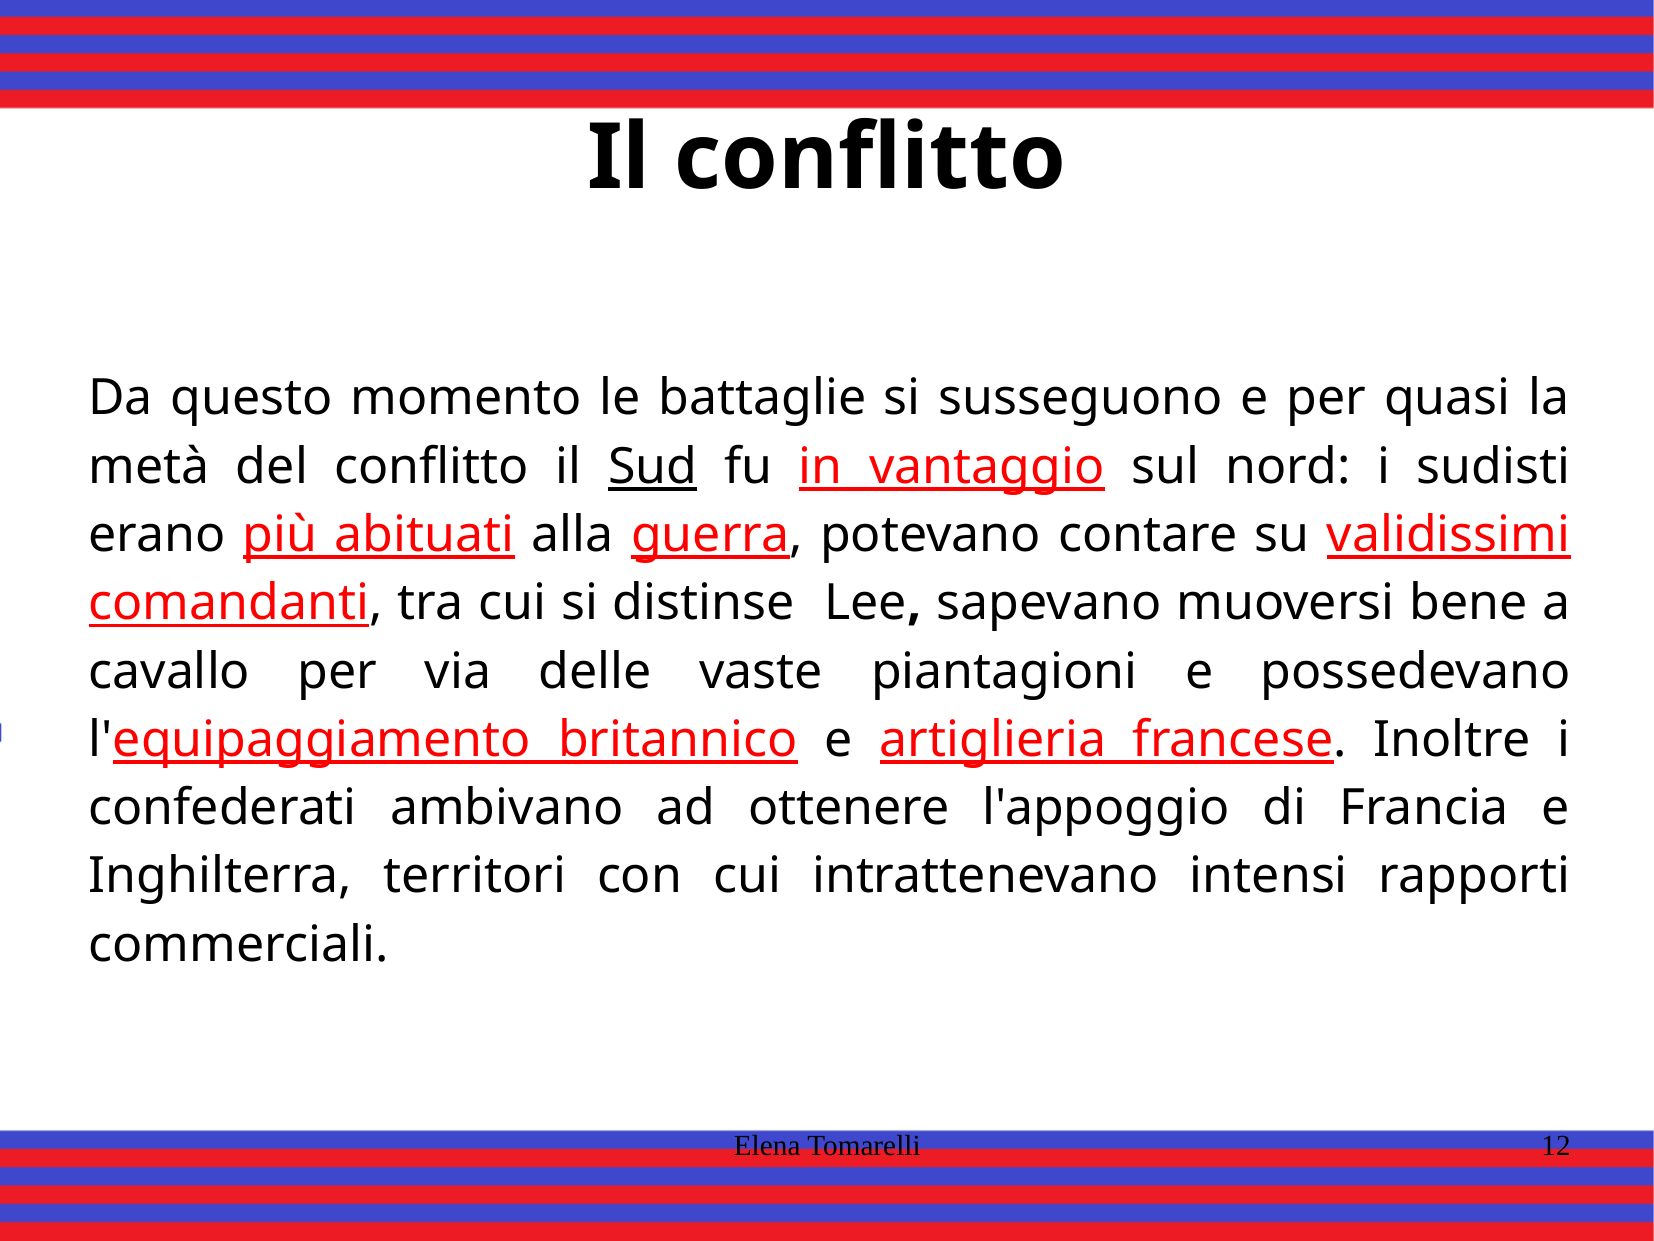

# Il conflitto
Da questo momento le battaglie si susseguono e per quasi la metà del conflitto il Sud fu in vantaggio sul nord: i sudisti erano più abituati alla guerra, potevano contare su validissimi comandanti, tra cui si distinse Lee, sapevano muoversi bene a cavallo per via delle vaste piantagioni e possedevano l'equipaggiamento britannico e artiglieria francese. Inoltre i confederati ambivano ad ottenere l'appoggio di Francia e Inghilterra, territori con cui intrattenevano intensi rapporti commerciali.
Elena Tomarelli
12